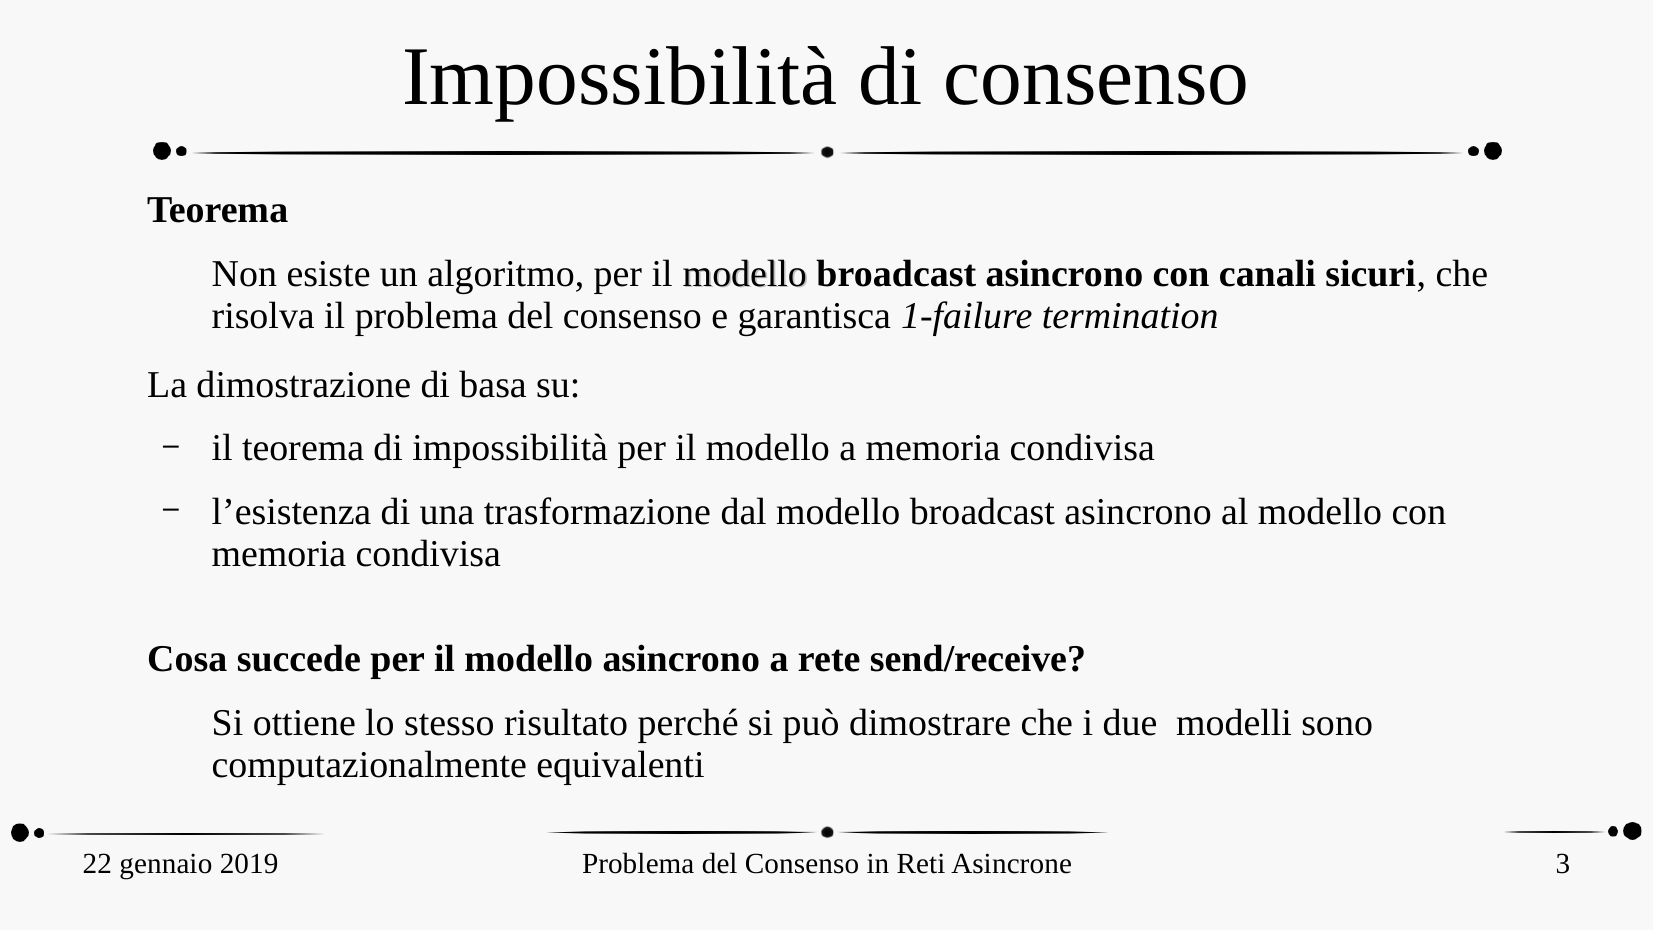

# Impossibilità di consenso
Teorema
Non esiste un algoritmo, per il modello broadcast asincrono con canali sicuri, che risolva il problema del consenso e garantisca 1-failure termination
La dimostrazione di basa su:
il teorema di impossibilità per il modello a memoria condivisa
l’esistenza di una trasformazione dal modello broadcast asincrono al modello con memoria condivisa
Cosa succede per il modello asincrono a rete send/receive?
Si ottiene lo stesso risultato perché si può dimostrare che i due modelli sono computazionalmente equivalenti
22 gennaio 2019
Problema del Consenso in Reti Asincrone
3